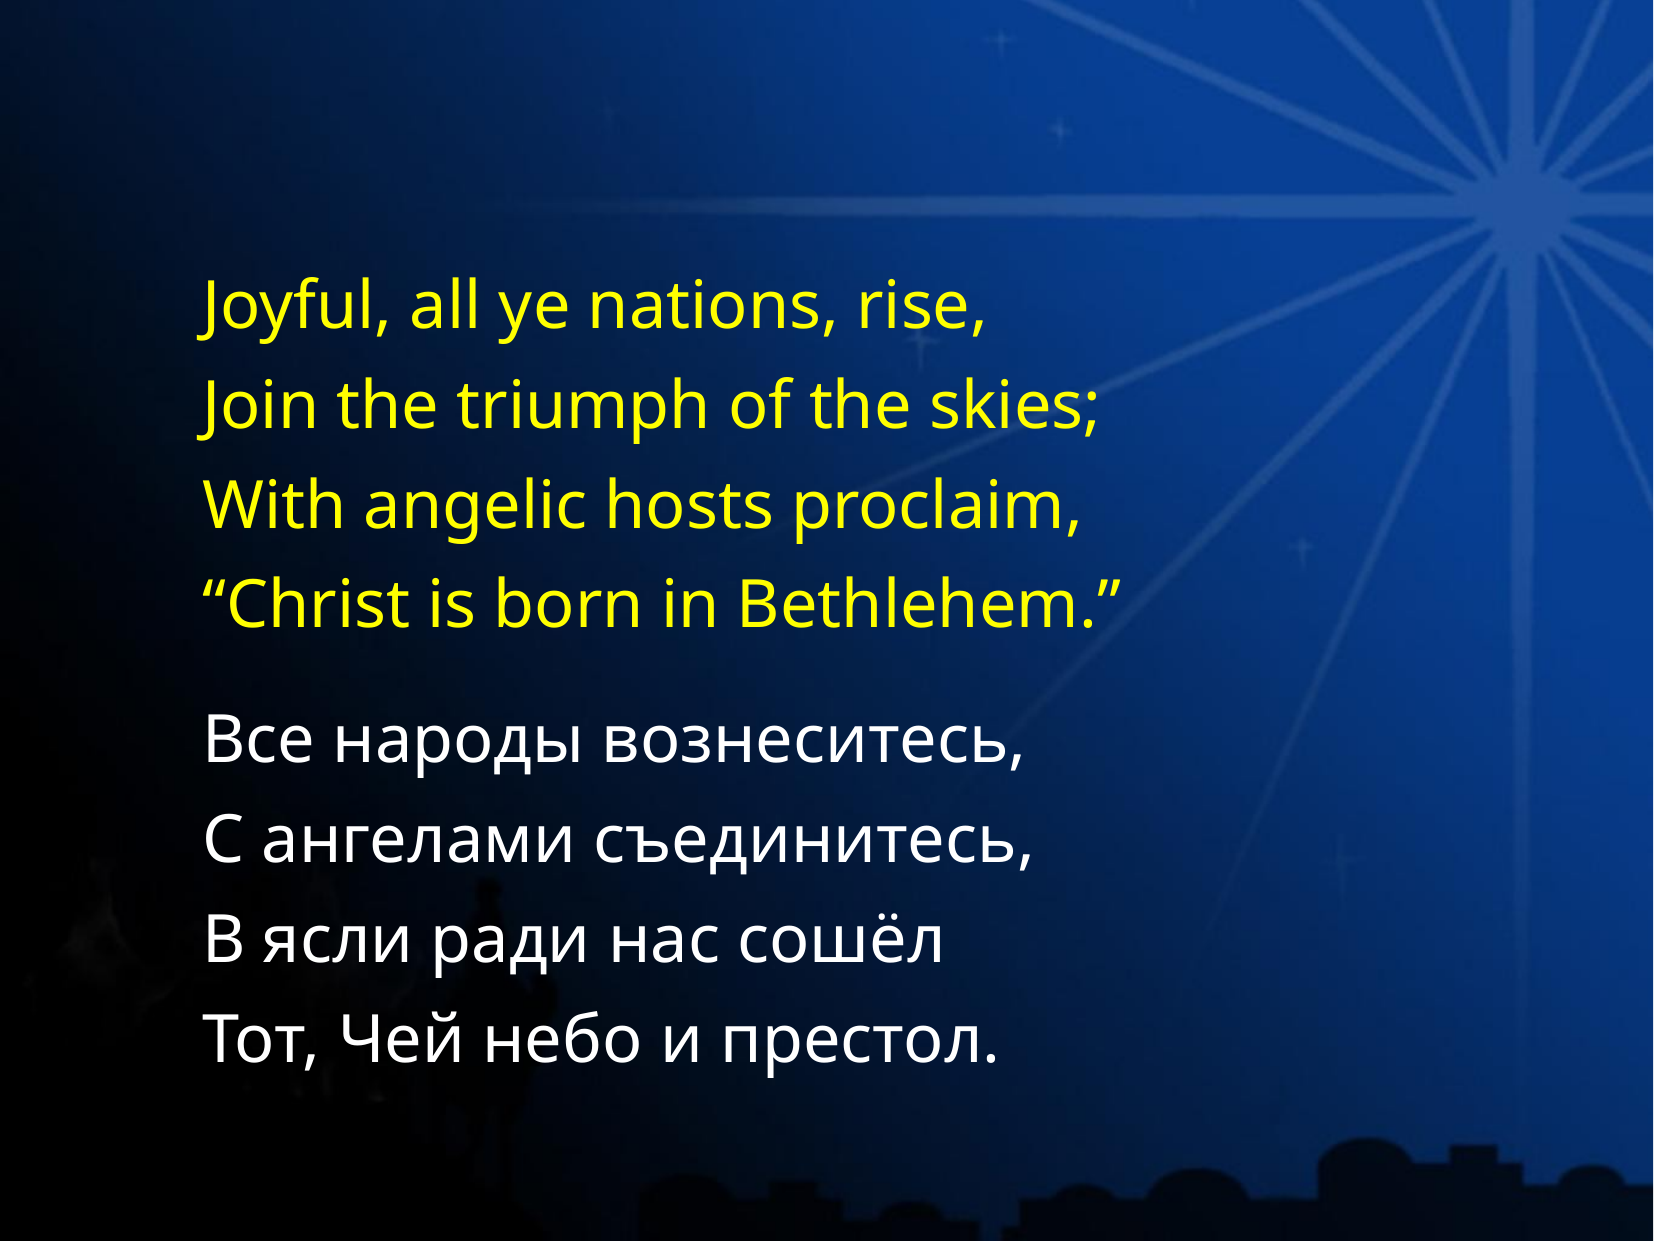

Joyful, all ye nations, rise,
	Join the triumph of the skies;
	With angelic hosts proclaim,
	“Christ is born in Bethlehem.”
	Все народы вознеситесь,
	С ангелами съединитесь,
	В ясли ради нас сошёл
	Тот, Чей небо и престол.